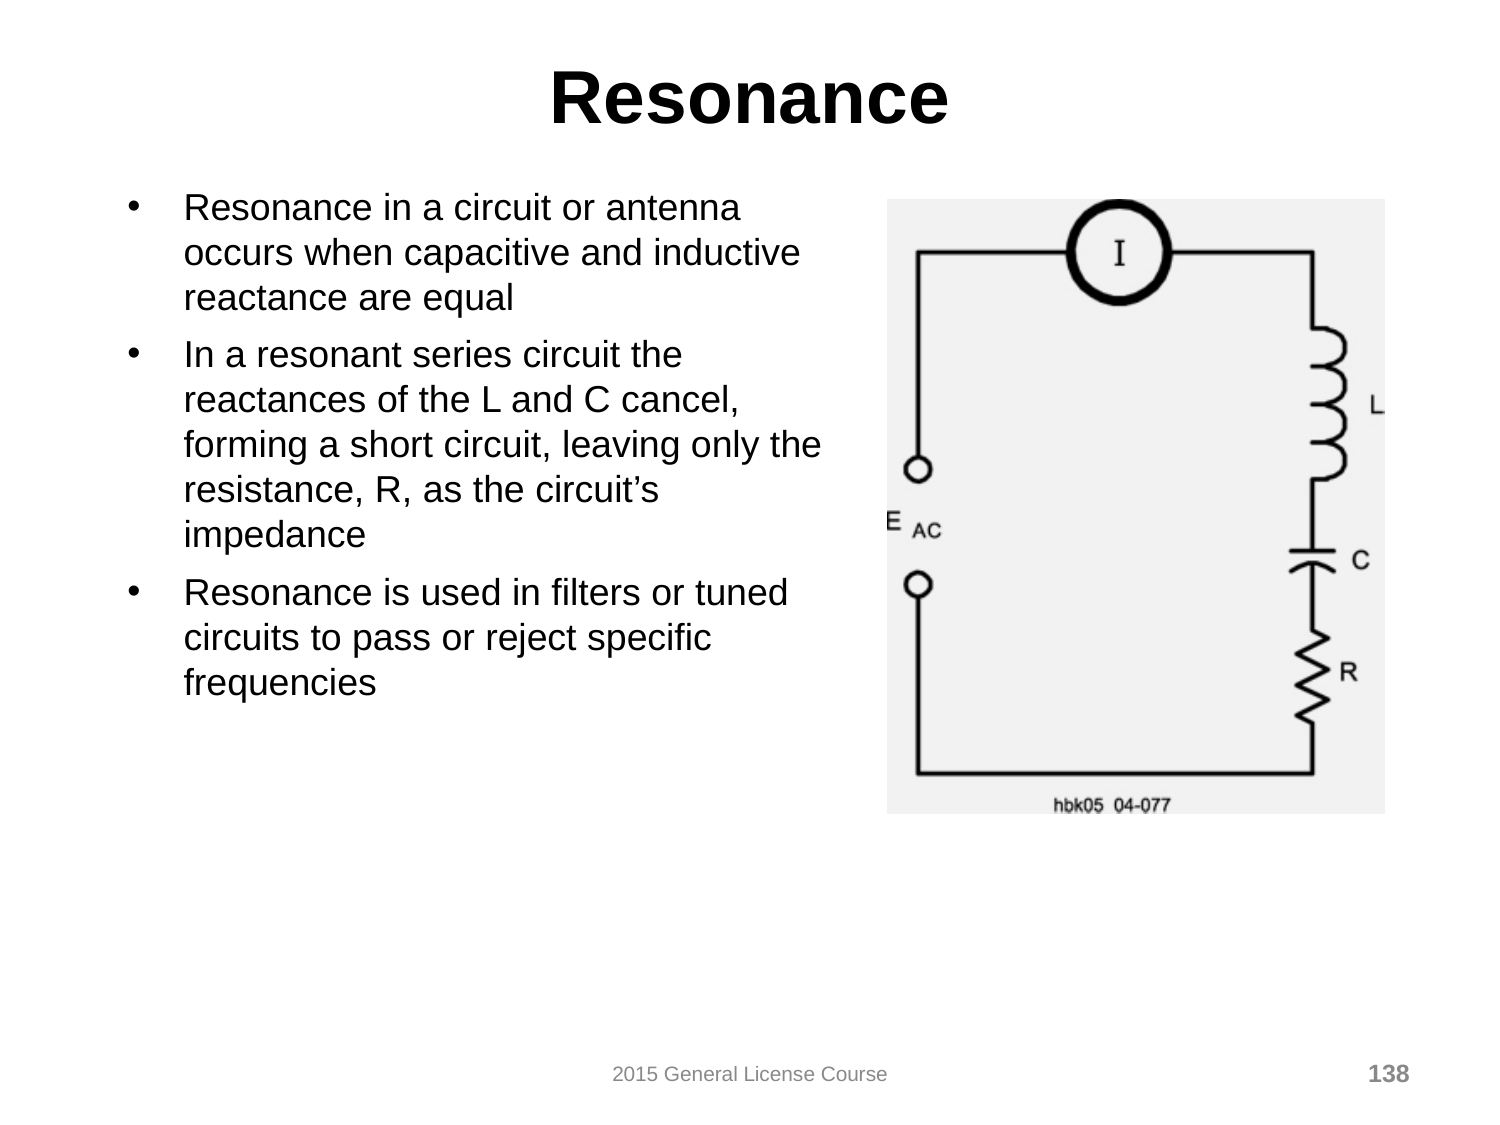

Resonance
Resonance in a circuit or antenna occurs when capacitive and inductive reactance are equal
In a resonant series circuit the reactances of the L and C cancel, forming a short circuit, leaving only the resistance, R, as the circuit’s impedance
Resonance is used in filters or tuned circuits to pass or reject specific frequencies
2015 General License Course